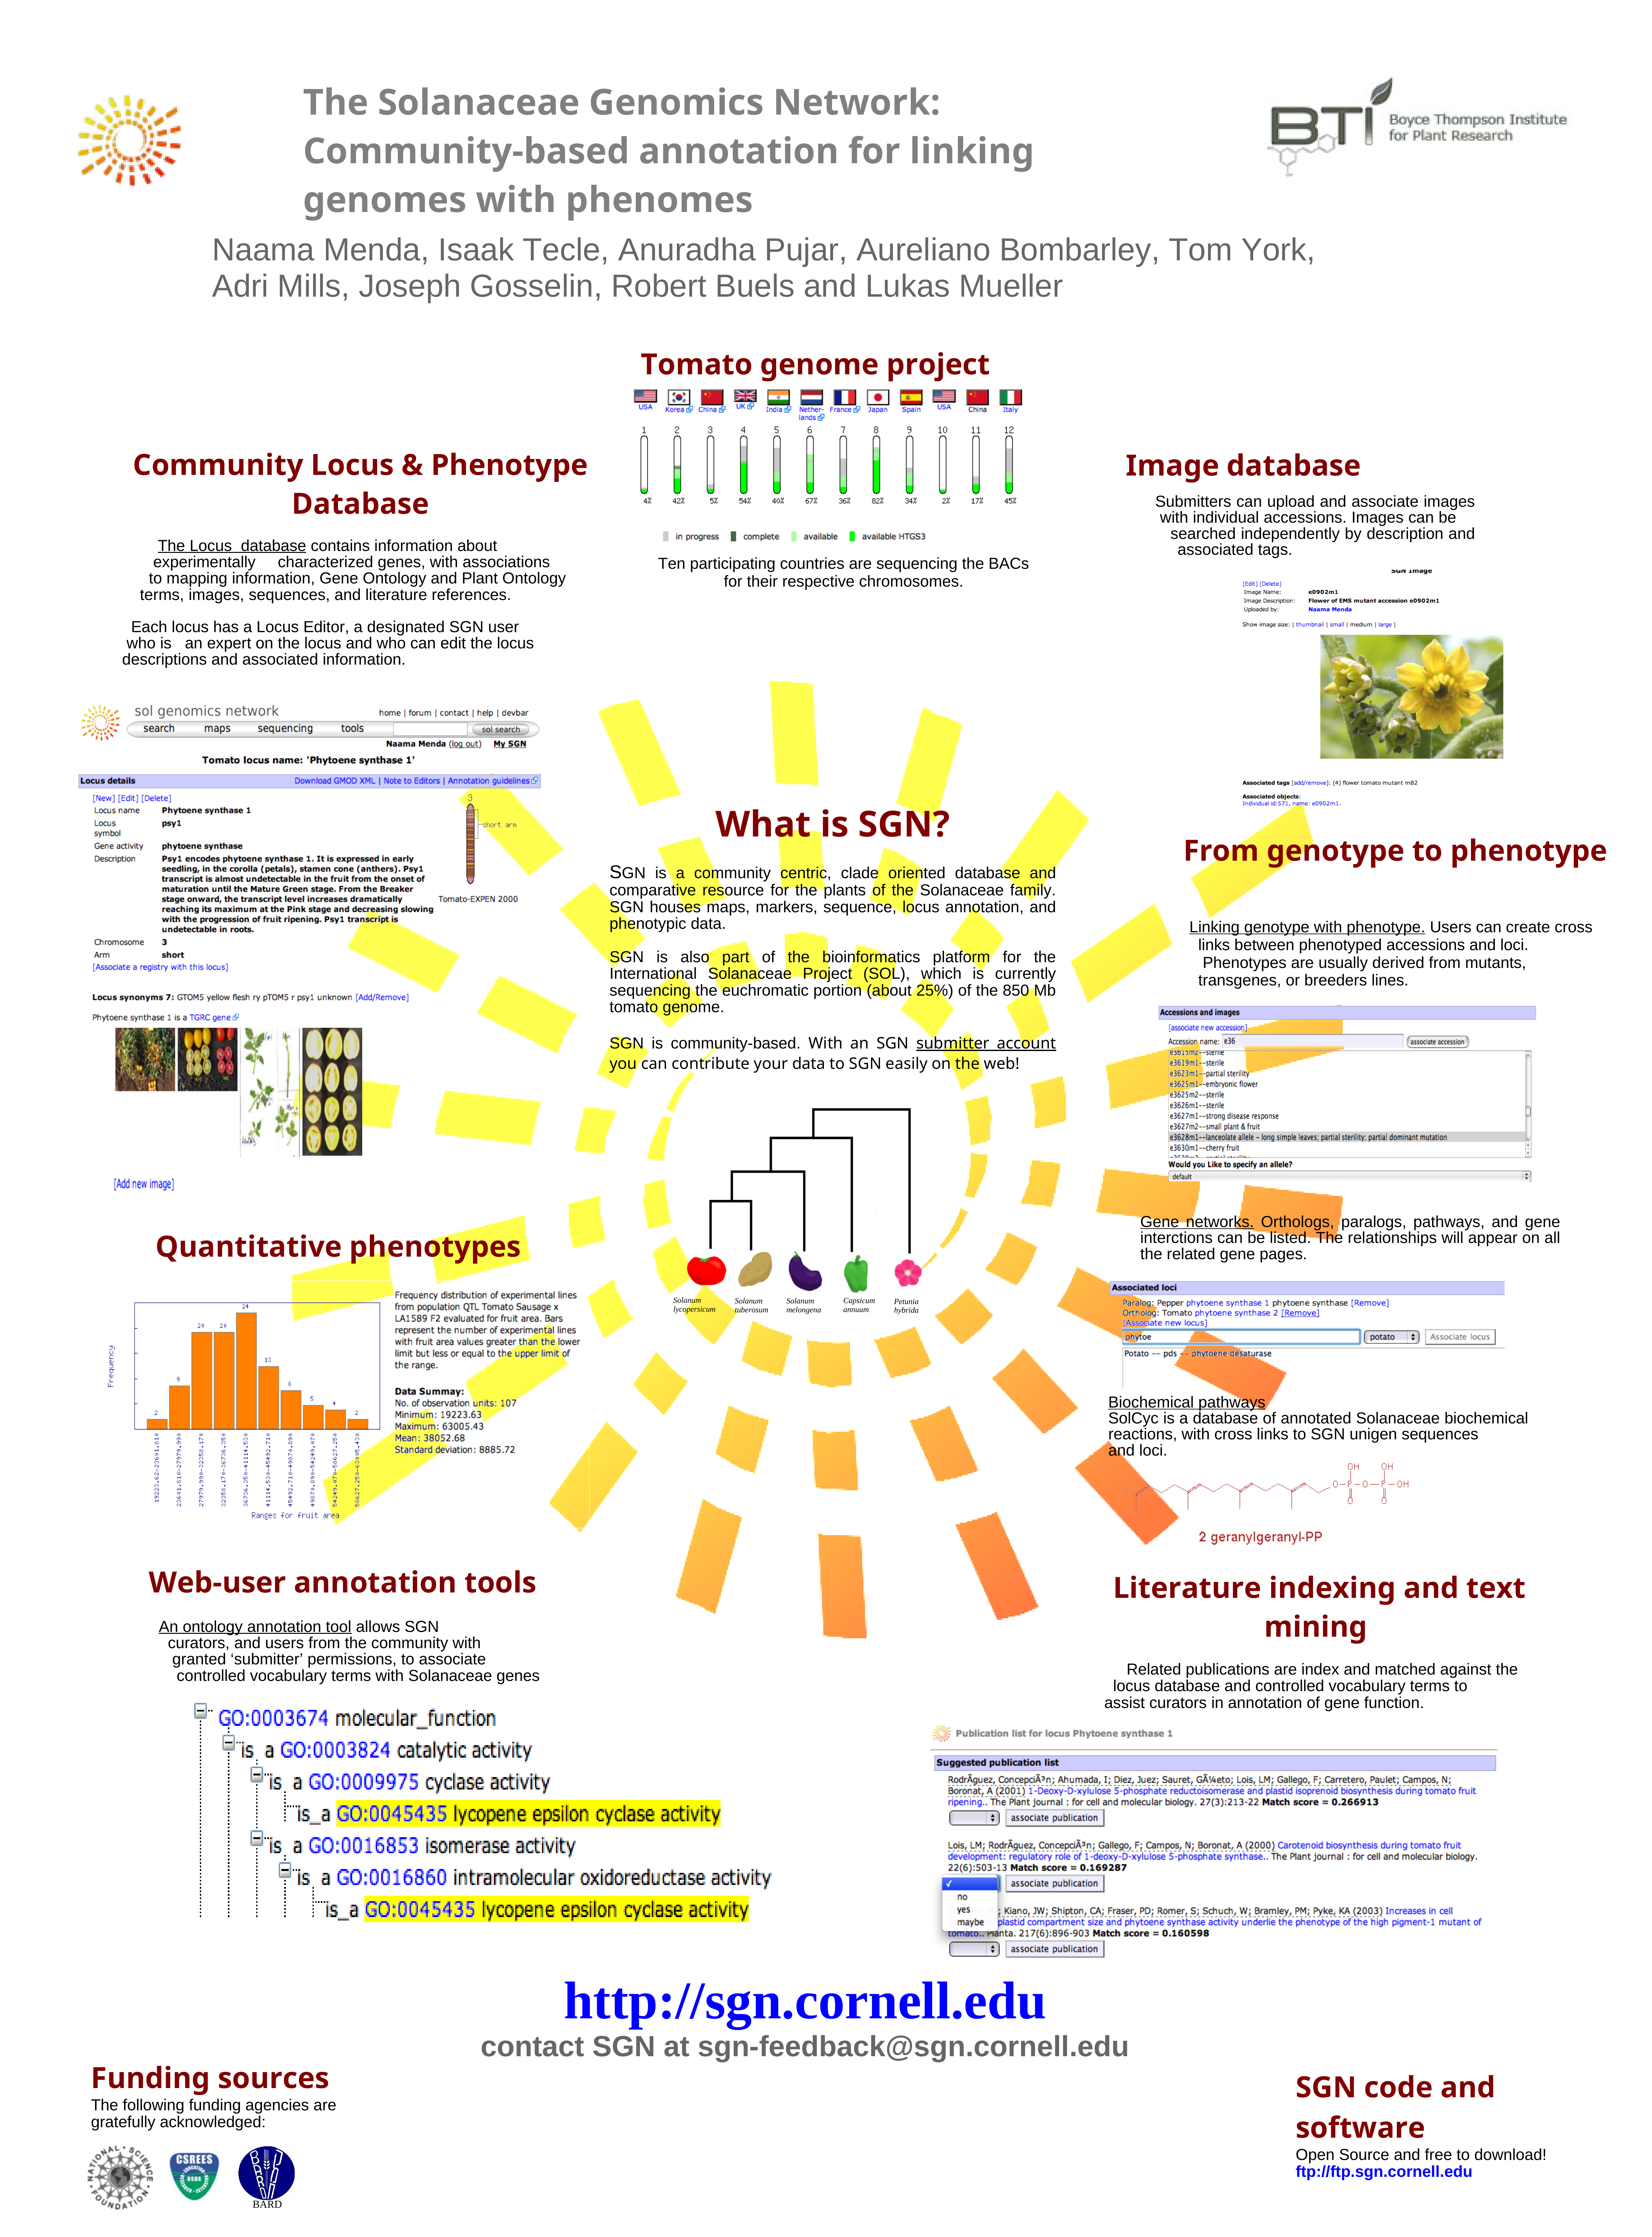

The Solanaceae Genomics Network:
Community-based annotation for linking genomes with phenomes
Naama Menda, Isaak Tecle, Anuradha Pujar, Aureliano Bombarley, Tom York, Adri Mills, Joseph Gosselin, Robert Buels and Lukas Mueller
Tomato genome project
Image database
Community Locus & Phenotype Database
 The Locus database contains information about experimentally characterized genes, with associations
 to mapping information, Gene Ontology and Plant Ontology terms, images, sequences, and literature references.
 Each locus has a Locus Editor, a designated SGN user 		 who is an expert on the locus and who can edit the locus descriptions and associated information.
Submitters can upload and associate images with individual accessions. Images can be searched independently by description and
 associated tags.
Ten participating countries are sequencing the BACs
for their respective chromosomes.
What is SGN?
SGN is a community centric, clade oriented database and comparative resource for the plants of the Solanaceae family. SGN houses maps, markers, sequence, locus annotation, and phenotypic data.
SGN is also part of the bioinformatics platform for the International Solanaceae Project (SOL), which is currently sequencing the euchromatic portion (about 25%) of the 850 Mb tomato genome.
SGN is community-based. With an SGN submitter account you can contribute your data to SGN easily on the web!
From genotype to phenotype
 Linking genotype with phenotype. Users can create cross links between phenotyped accessions and loci. Phenotypes are usually derived from mutants, transgenes, or breeders lines.
Gene networks. Orthologs, paralogs, pathways, and gene interctions can be listed. The relationships will appear on all the related gene pages.
Quantitative phenotypes
Solanum lycopersicum
Capsicum annuum
Solanum tuberosum
Solanum melongena
Petunia hybrida
Biochemical pathways
SolCyc is a database of annotated Solanaceae biochemical reactions, with cross links to SGN unigen sequences
and loci.
Web-user annotation tools
Literature indexing and text mining
 Related publications are index and matched against the locus database and controlled vocabulary terms to
assist curators in annotation of gene function.
An ontology annotation tool allows SGN
 curators, and users from the community with
 granted ‘submitter’ permissions, to associate
 controlled vocabulary terms with Solanaceae genes
http://sgn.cornell.edu
contact SGN at sgn-feedback@sgn.cornell.edu
Funding sources
The following funding agencies are gratefully acknowledged:
SGN code and software
Open Source and free to download!
ftp://ftp.sgn.cornell.edu
BARD